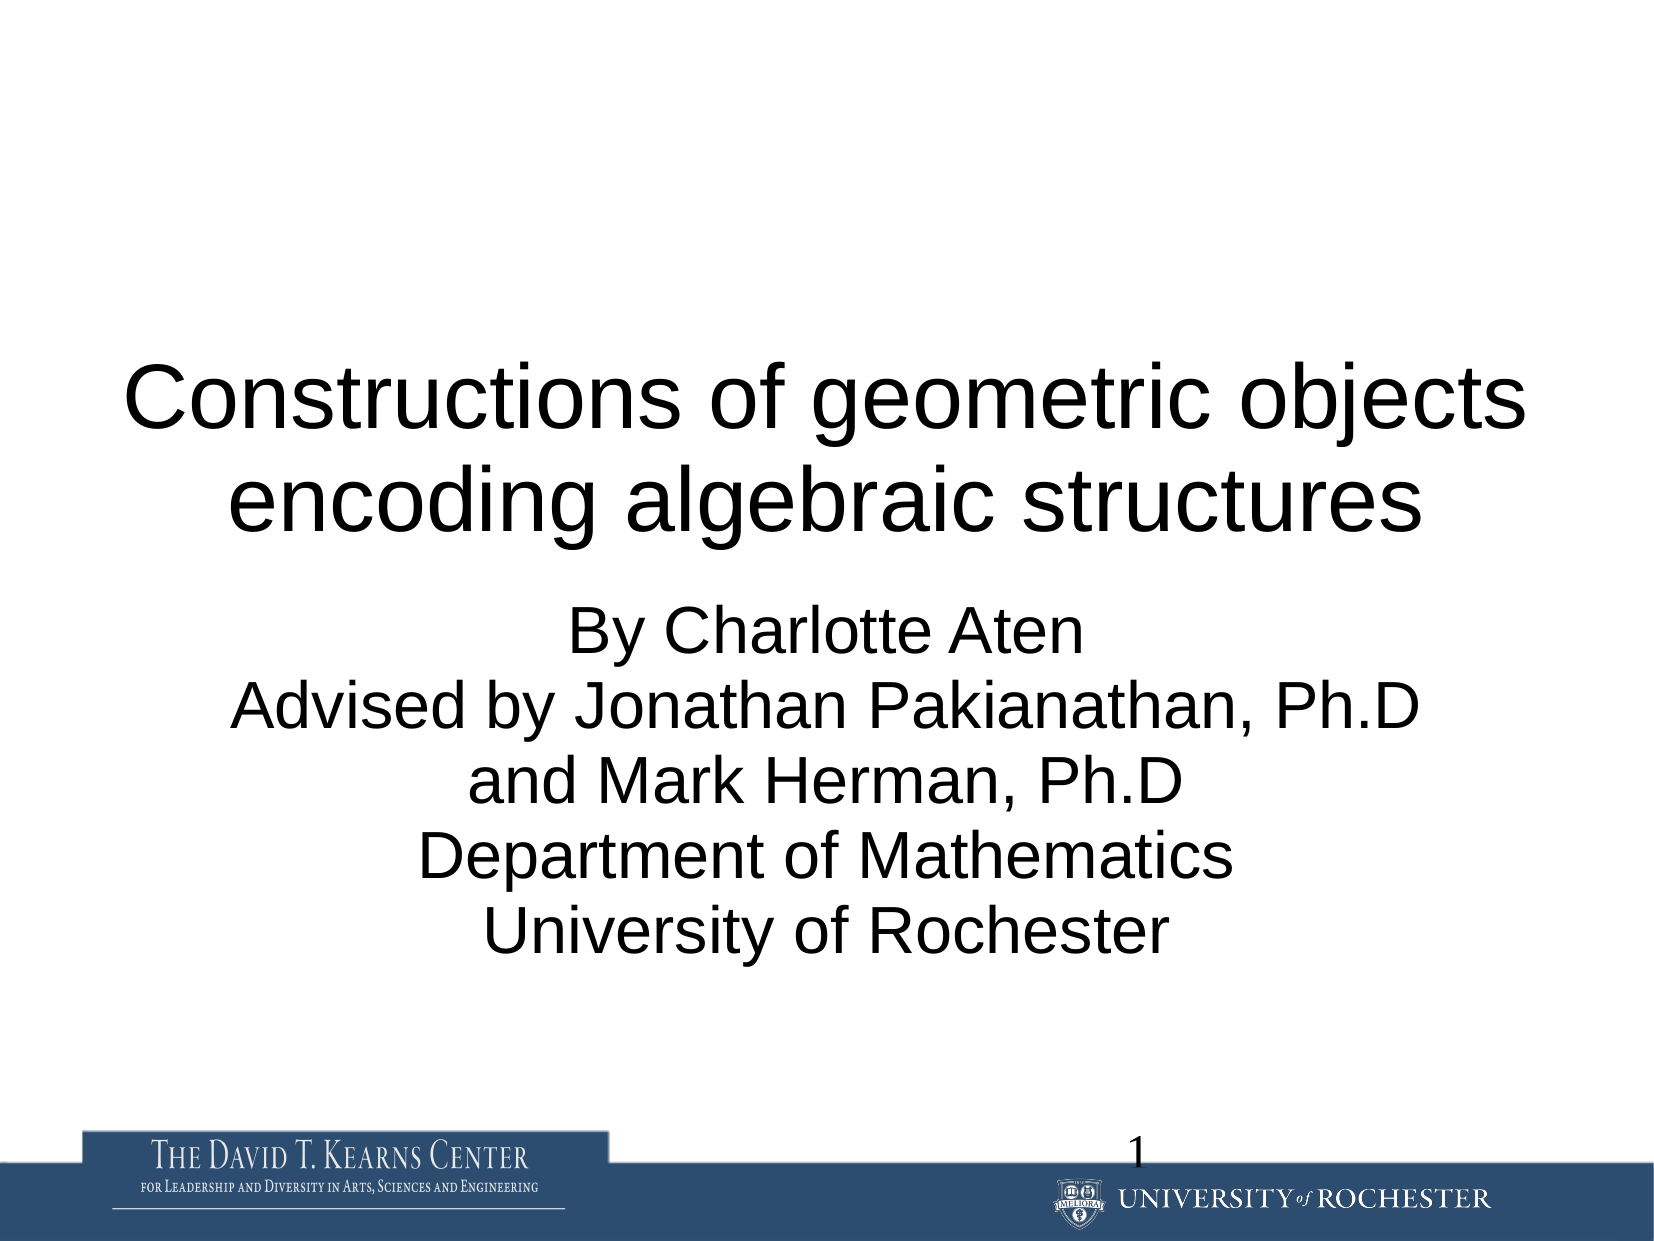

# Constructions of geometric objects encoding algebraic structures
By Charlotte Aten
Advised by Jonathan Pakianathan, Ph.D
and Mark Herman, Ph.D
Department of Mathematics
University of Rochester